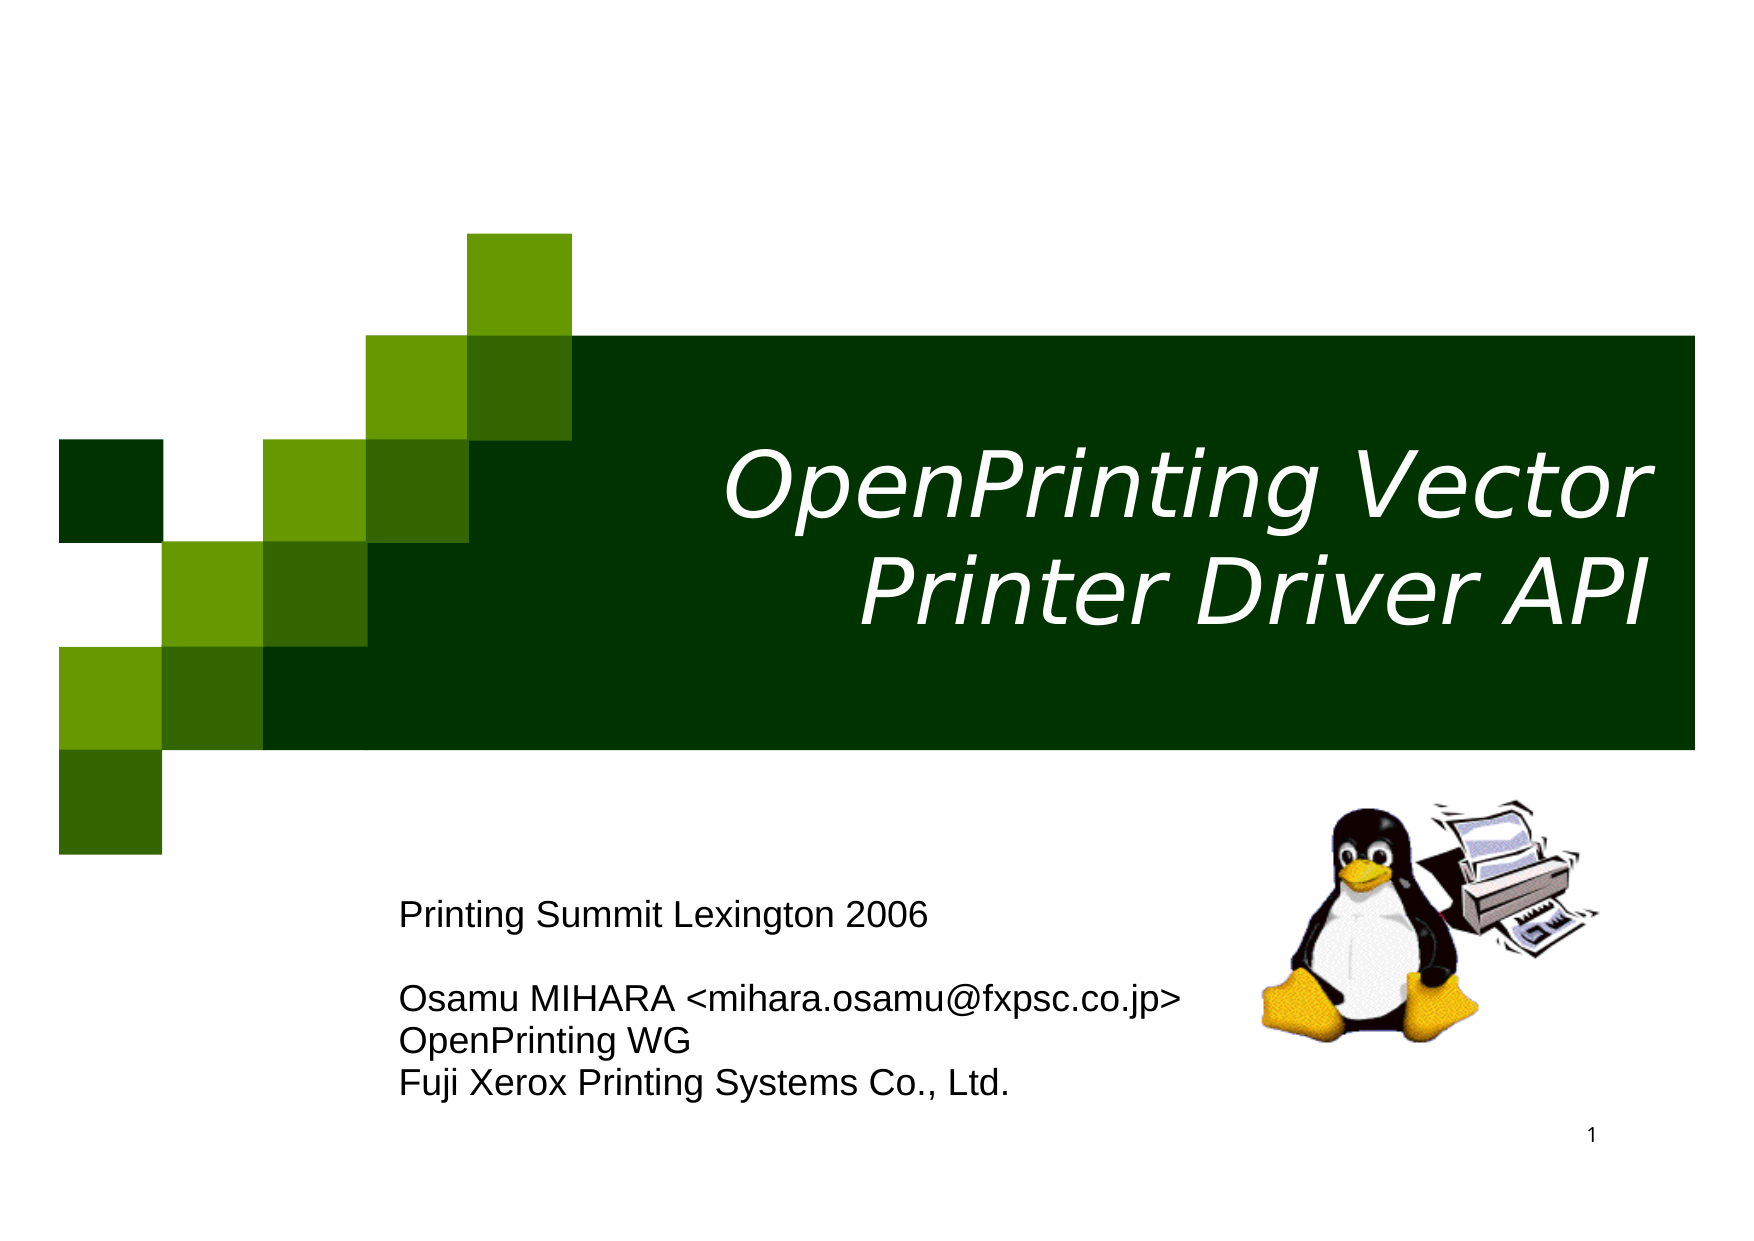

# OpenPrinting Vector Printer Driver API
Printing Summit Lexington 2006
Osamu MIHARA <mihara.osamu@fxpsc.co.jp>
OpenPrinting WG
Fuji Xerox Printing Systems Co., Ltd.
1
17 June 2003